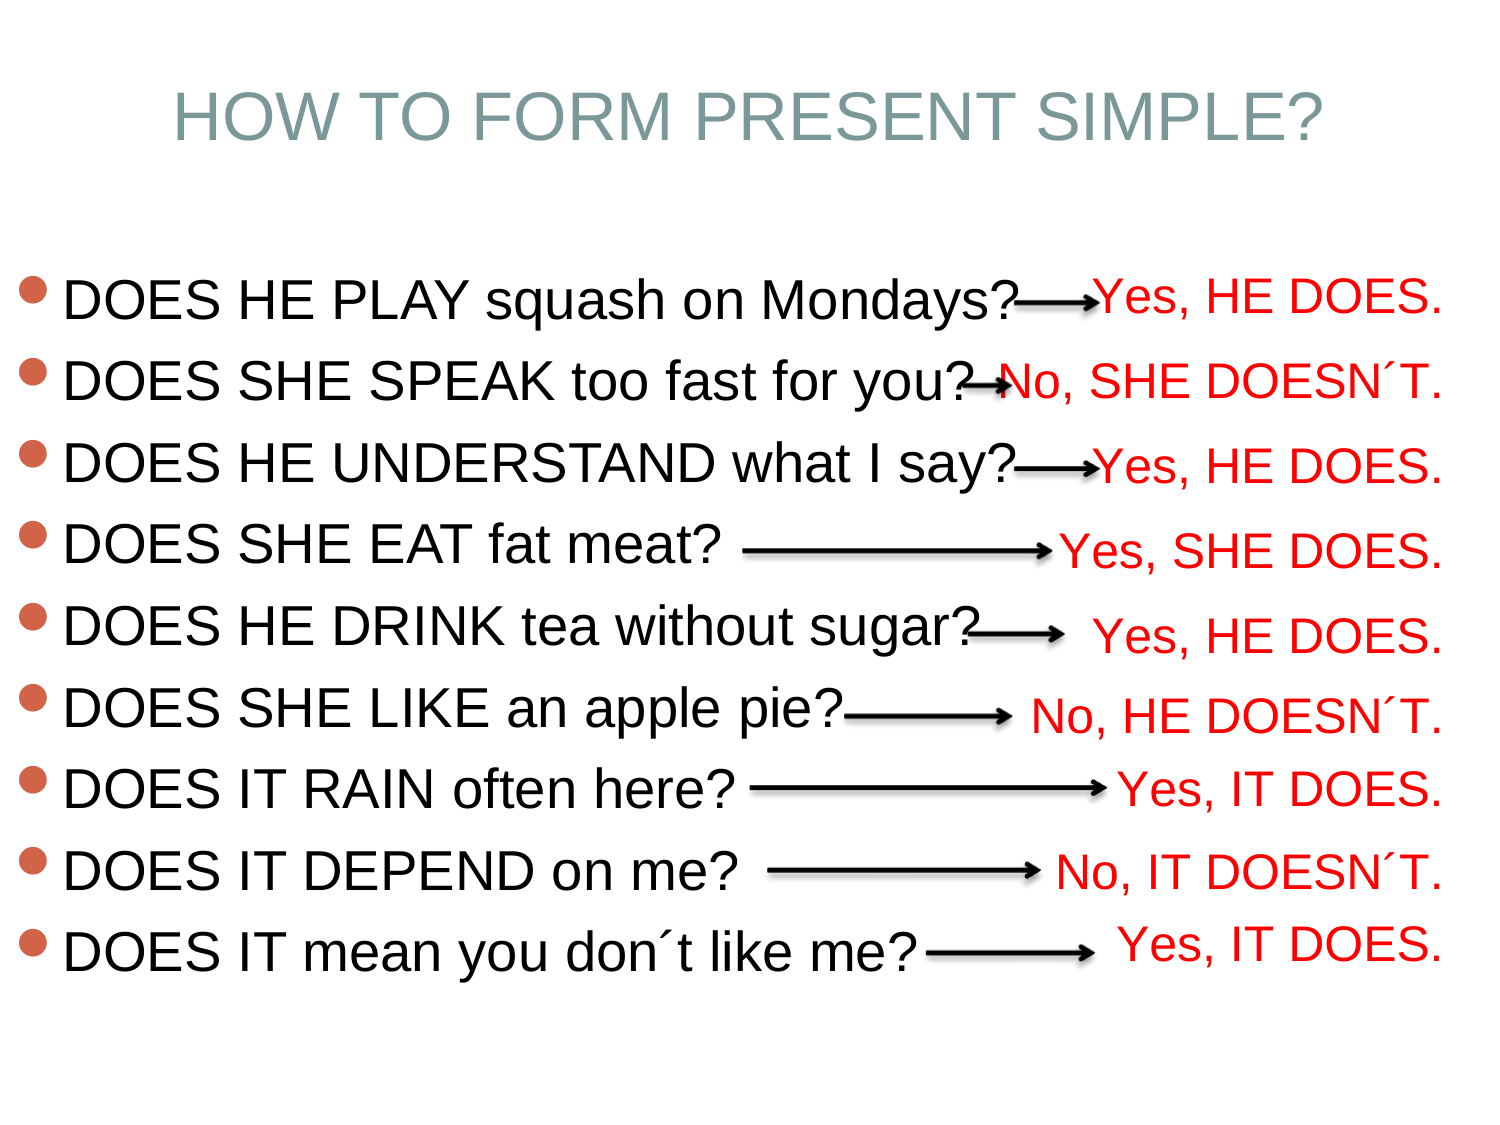

# HOW TO FORM PRESENT SIMPLE?
DOES HE PLAY squash on Mondays?
DOES SHE SPEAK too fast for you?
DOES HE UNDERSTAND what I say?
DOES SHE EAT fat meat?
DOES HE DRINK tea without sugar?
DOES SHE LIKE an apple pie?
DOES IT RAIN often here?
DOES IT DEPEND on me?
DOES IT mean you don´t like me?
Yes, HE DOES.
No, SHE DOESN´T.
Yes, HE DOES.
Yes, SHE DOES.
Yes, HE DOES.
No, HE DOESN´T.
Yes, IT DOES.
No, IT DOESN´T.
Yes, IT DOES.